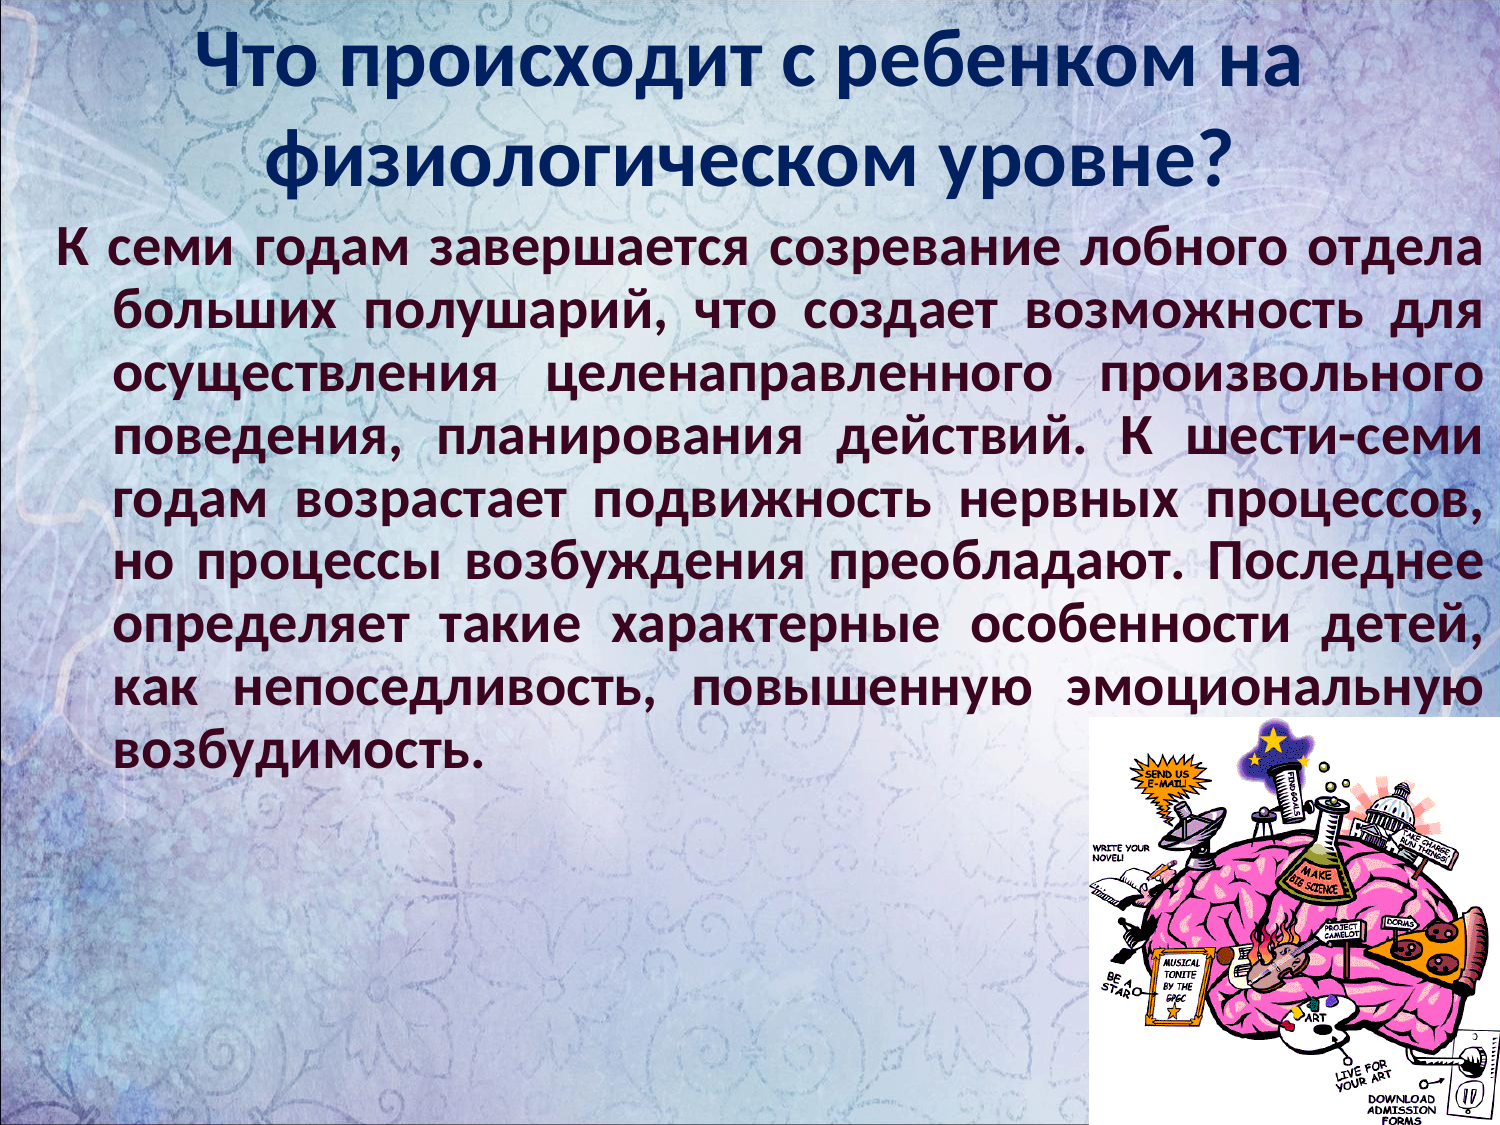

# Что происходит с ребенком на физиологическом уровне?
К семи годам завершается созревание лобного отдела больших полушарий, что создает возможность для осуществления целенаправленного произвольного поведения, планирования действий. К шести-семи годам возрастает подвижность нервных процессов, но процессы возбуждения преобладают. Последнее определяет такие характерные особенности детей, как непоседливость, повышенную эмоциональную возбудимость.